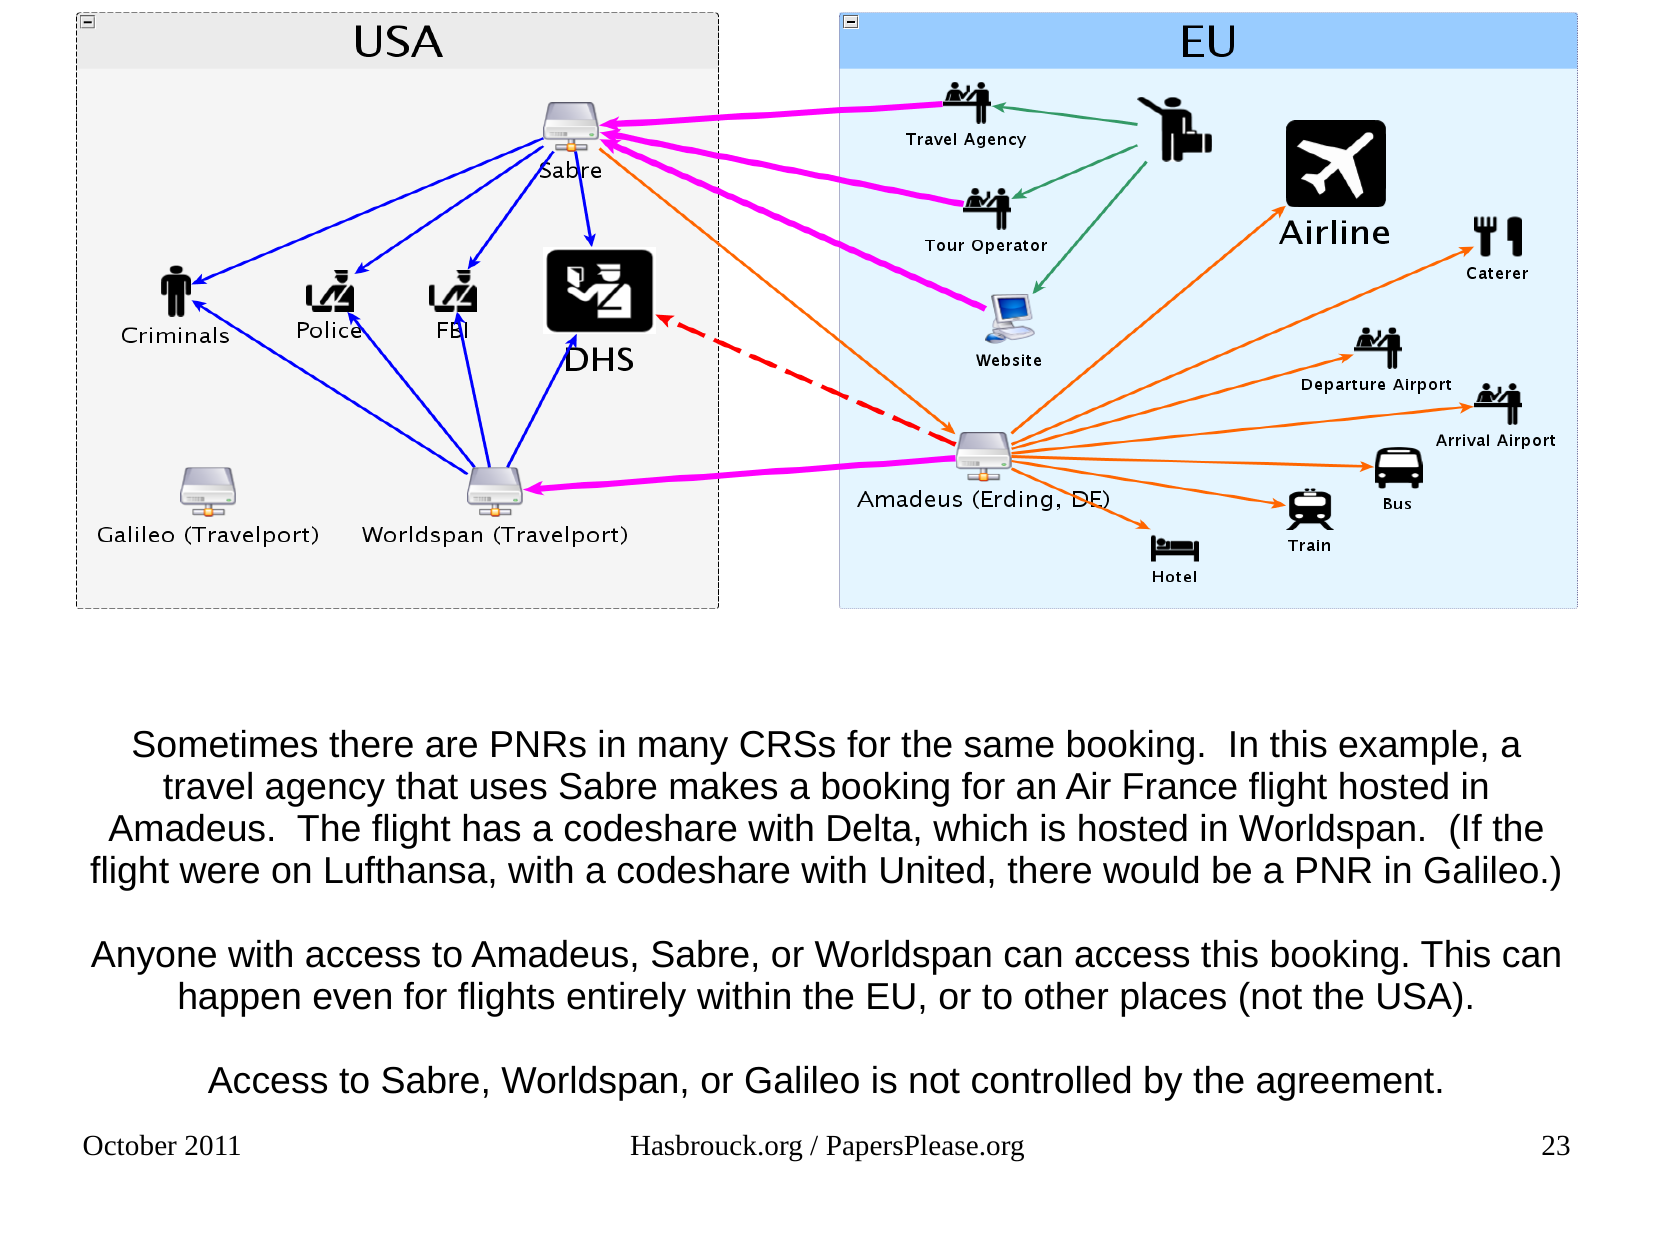

# Sometimes there are PNRs in many CRSs for the same booking. In this example, a travel agency that uses Sabre makes a booking for an Air France flight hosted in Amadeus. The flight has a codeshare with Delta, which is hosted in Worldspan. (If the flight were on Lufthansa, with a codeshare with United, there would be a PNR in Galileo.)
Anyone with access to Amadeus, Sabre, or Worldspan can access this booking. This can happen even for flights entirely within the EU, or to other places (not the USA).
Access to Sabre, Worldspan, or Galileo is not controlled by the agreement.
October 2011
Hasbrouck.org / PapersPlease.org
23